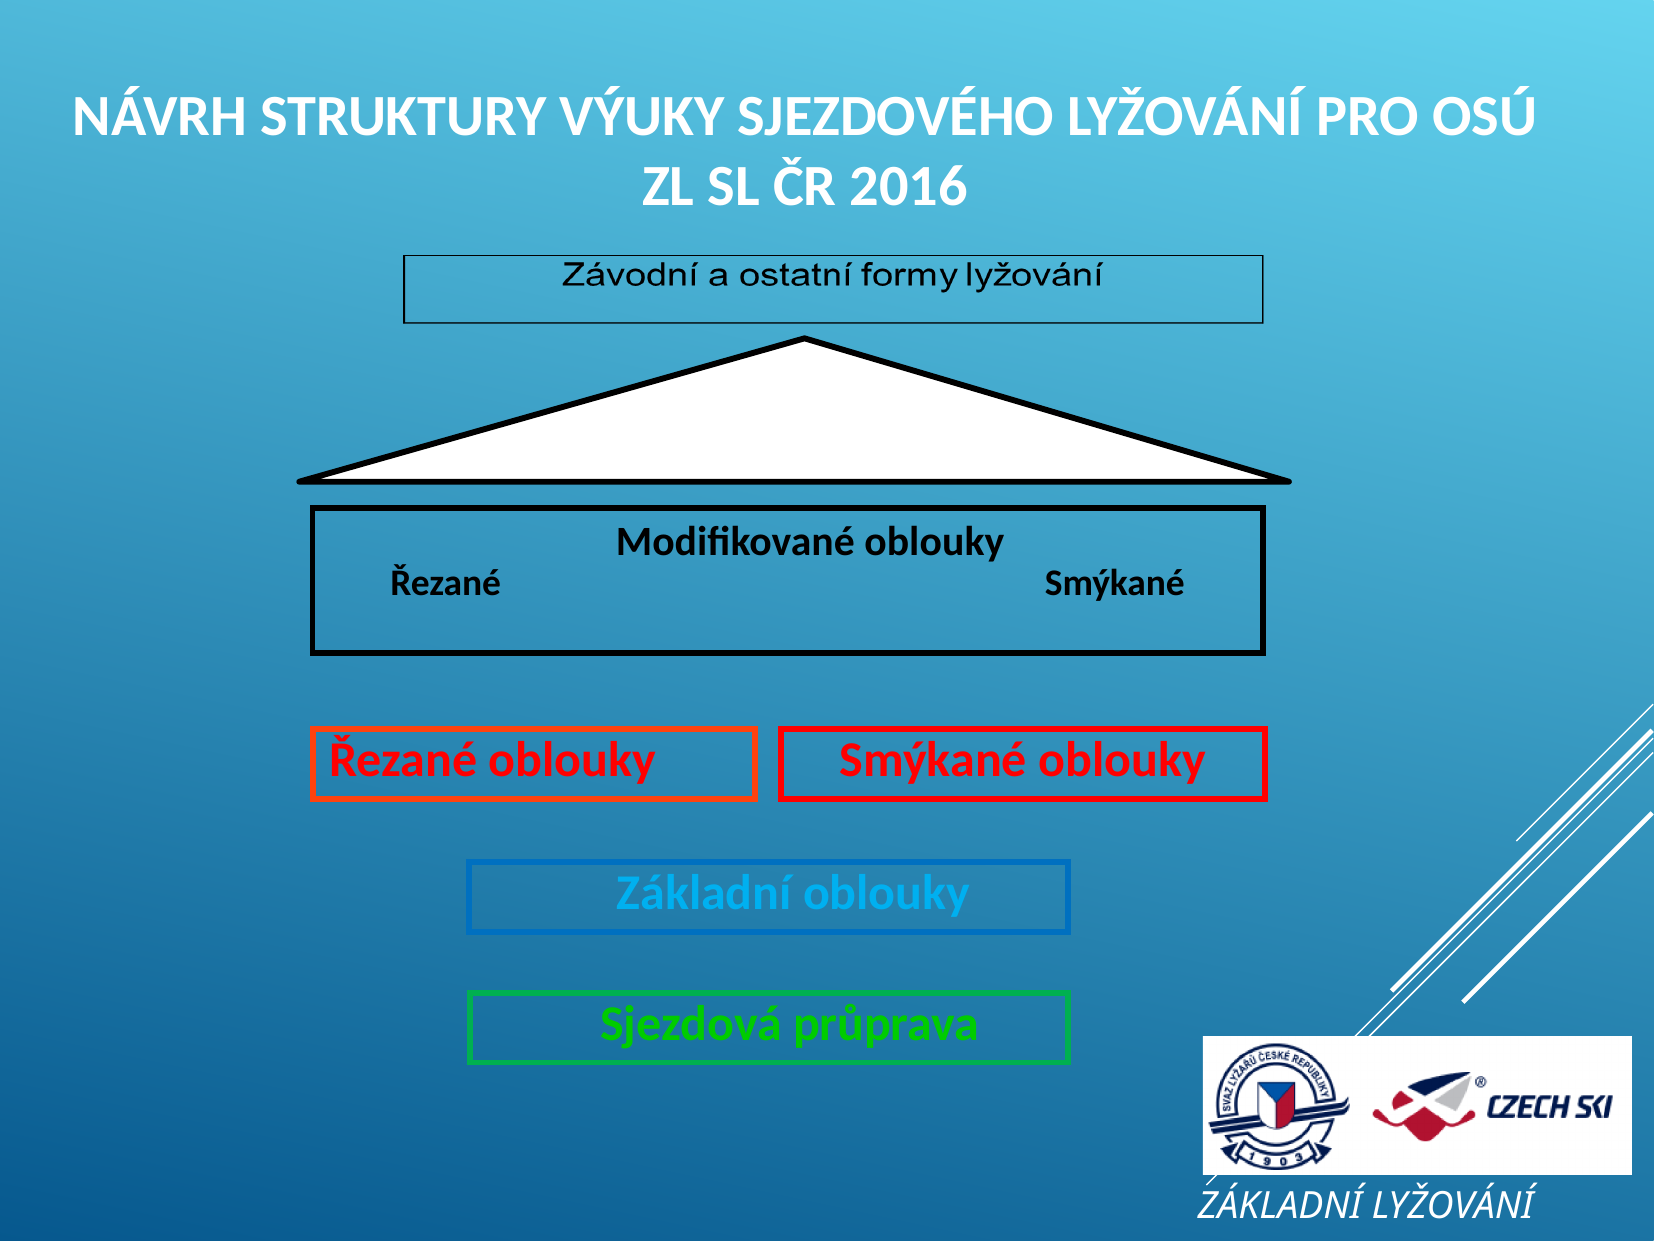

# Návrh struktury výuky sjezdového lyžování pro OSÚ ZL SL ČR 2016
 Modifikované oblouky
Řezané		 Smýkané
Řezané oblouky
Smýkané oblouky
 Základní oblouky
 Sjezdová průprava
ZÁKLADNÍ LYŽOVÁNÍ